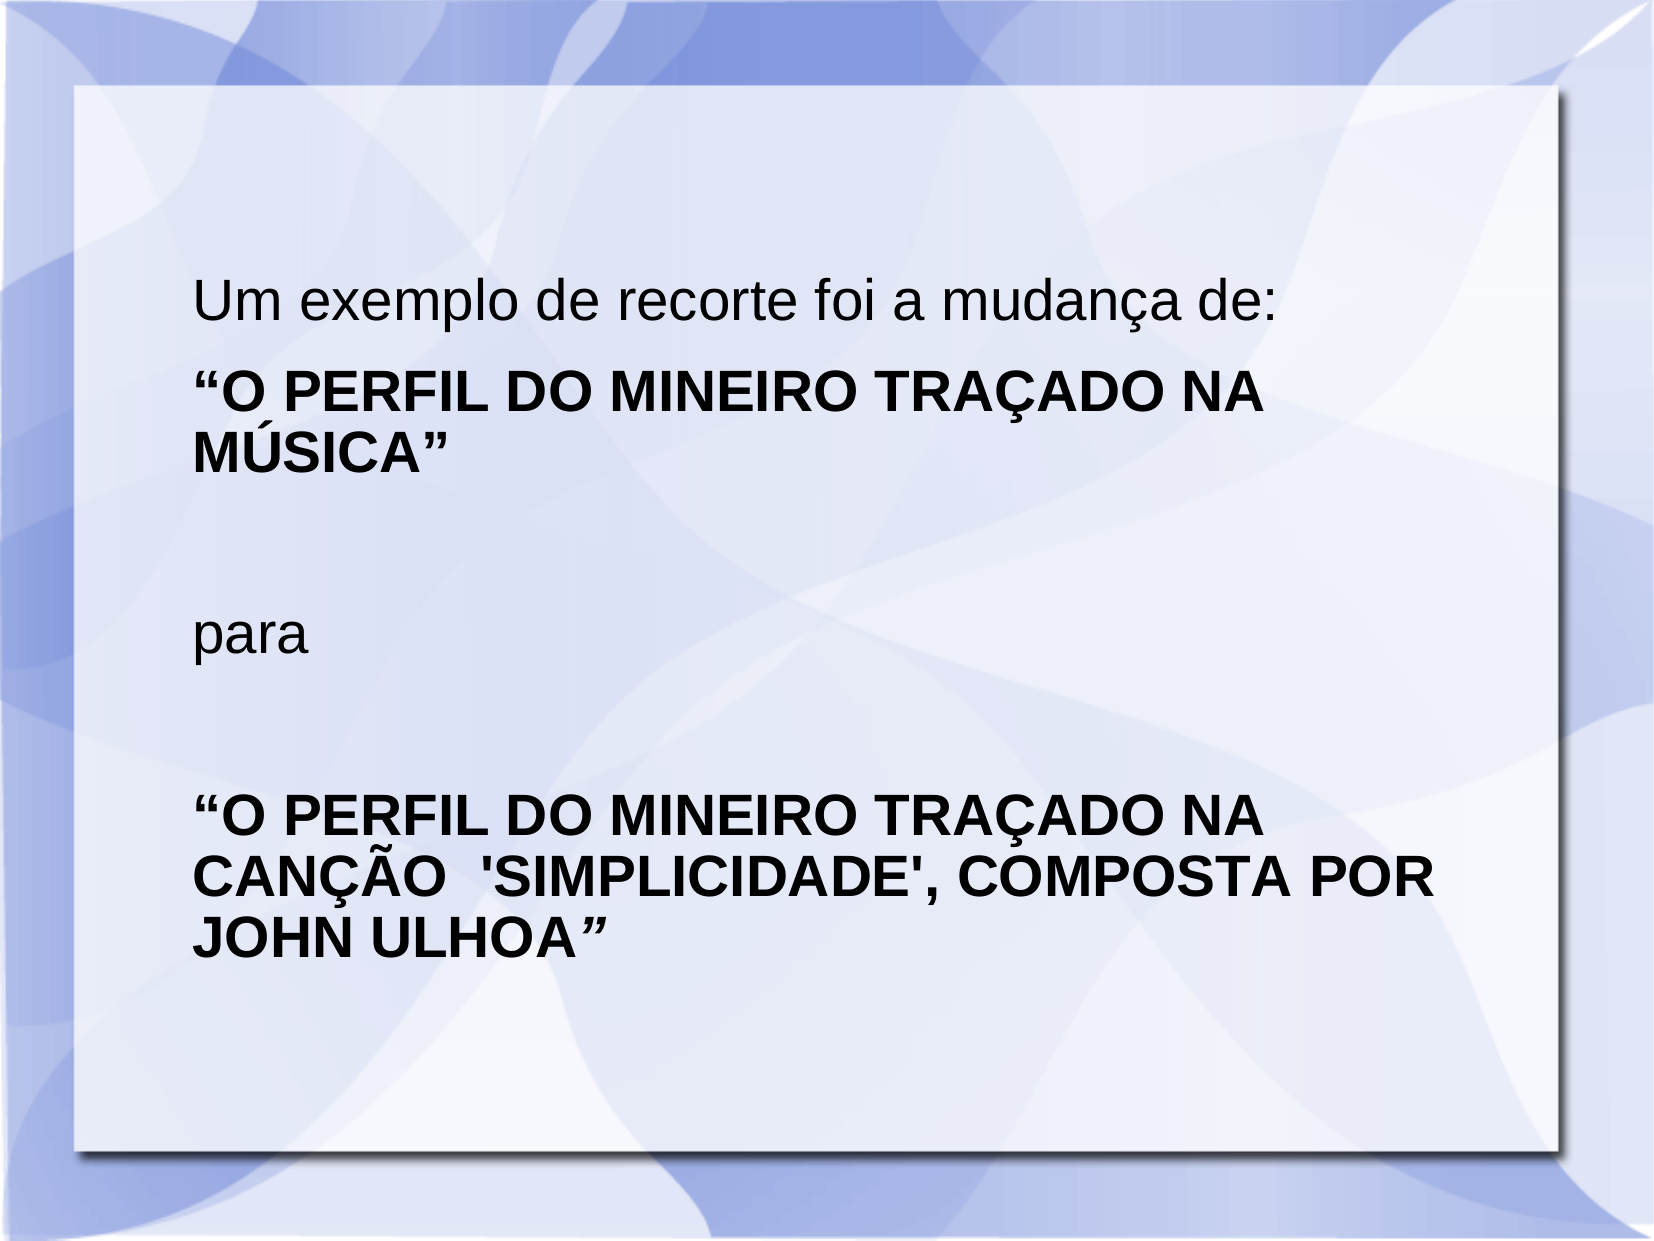

# Um exemplo de recorte foi a mudança de:
“O PERFIL DO MINEIRO TRAÇADO NA MÚSICA”
para
“O PERFIL DO MINEIRO TRAÇADO NA CANÇÃO 'SIMPLICIDADE', COMPOSTA POR JOHN ULHOA”